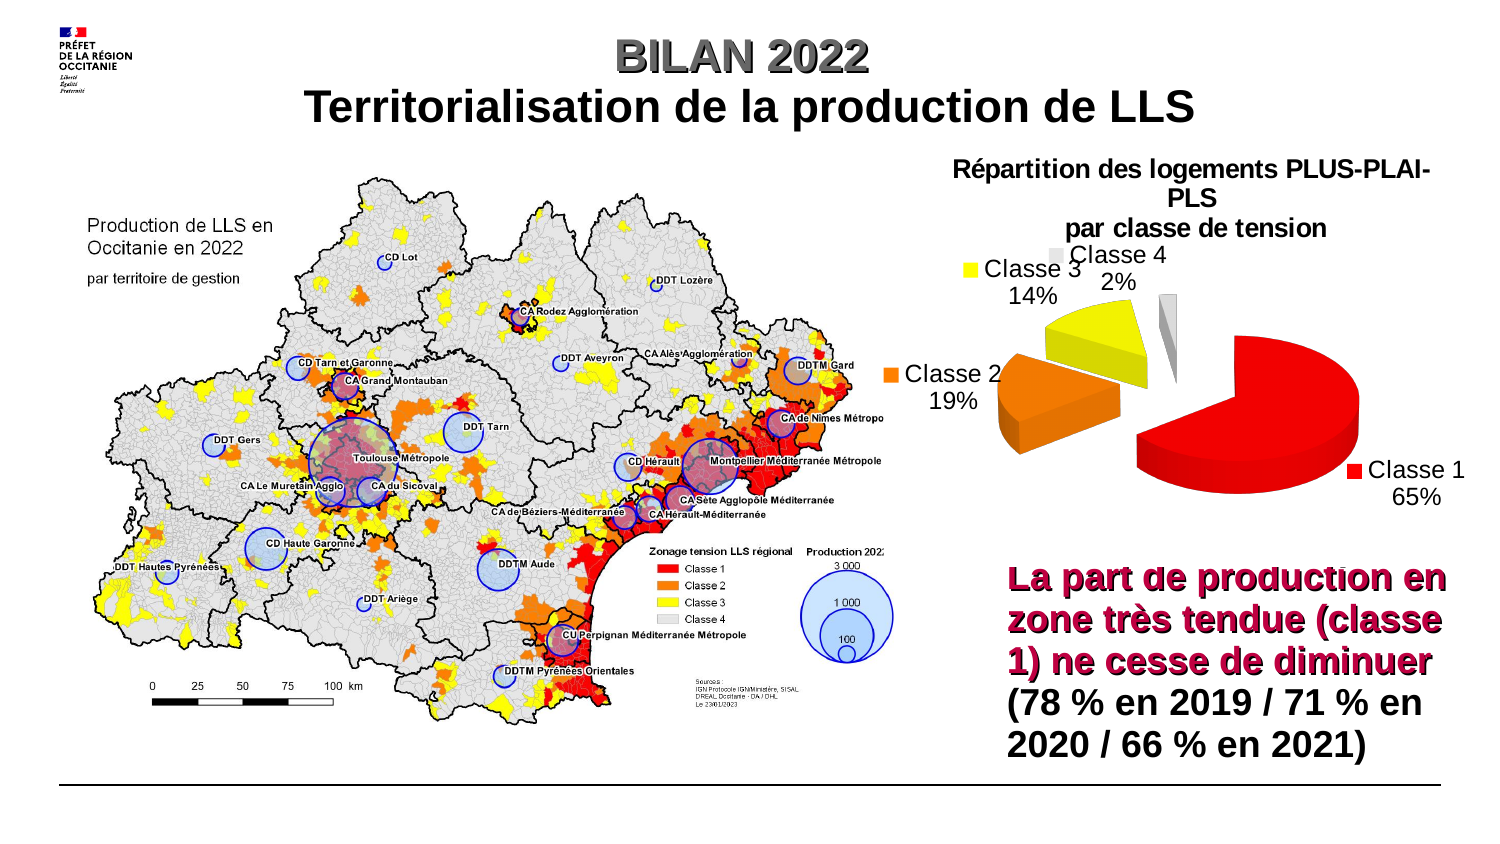

BILAN 2022
# Territorialisation de la production de LLS
[unsupported chart]
La part de production en zone très tendue (classe 1) ne cesse de diminuer (78 % en 2019 / 71 % en 2020 / 66 % en 2021)